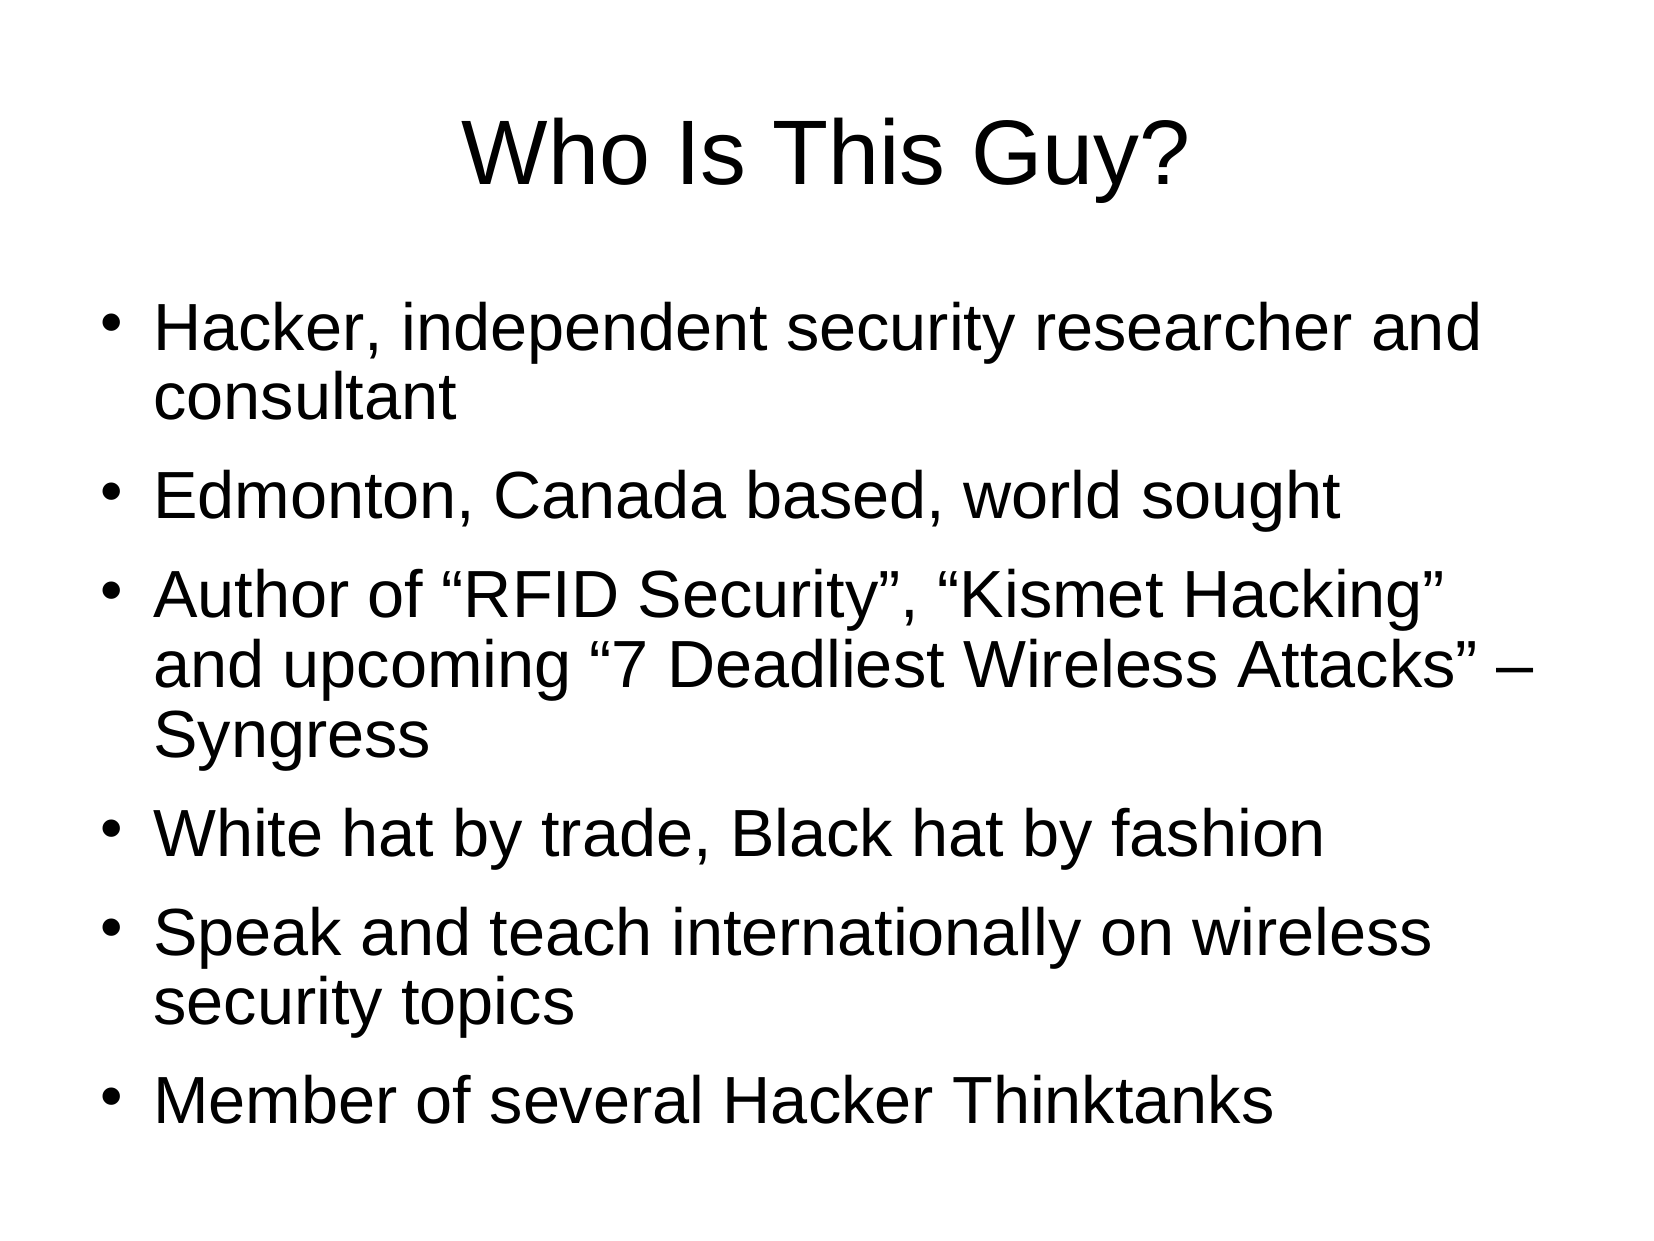

# Who Is This Guy?
Hacker, independent security researcher and consultant
Edmonton, Canada based, world sought
Author of “RFID Security”, “Kismet Hacking” and upcoming “7 Deadliest Wireless Attacks” – Syngress
White hat by trade, Black hat by fashion
Speak and teach internationally on wireless security topics
Member of several Hacker Thinktanks